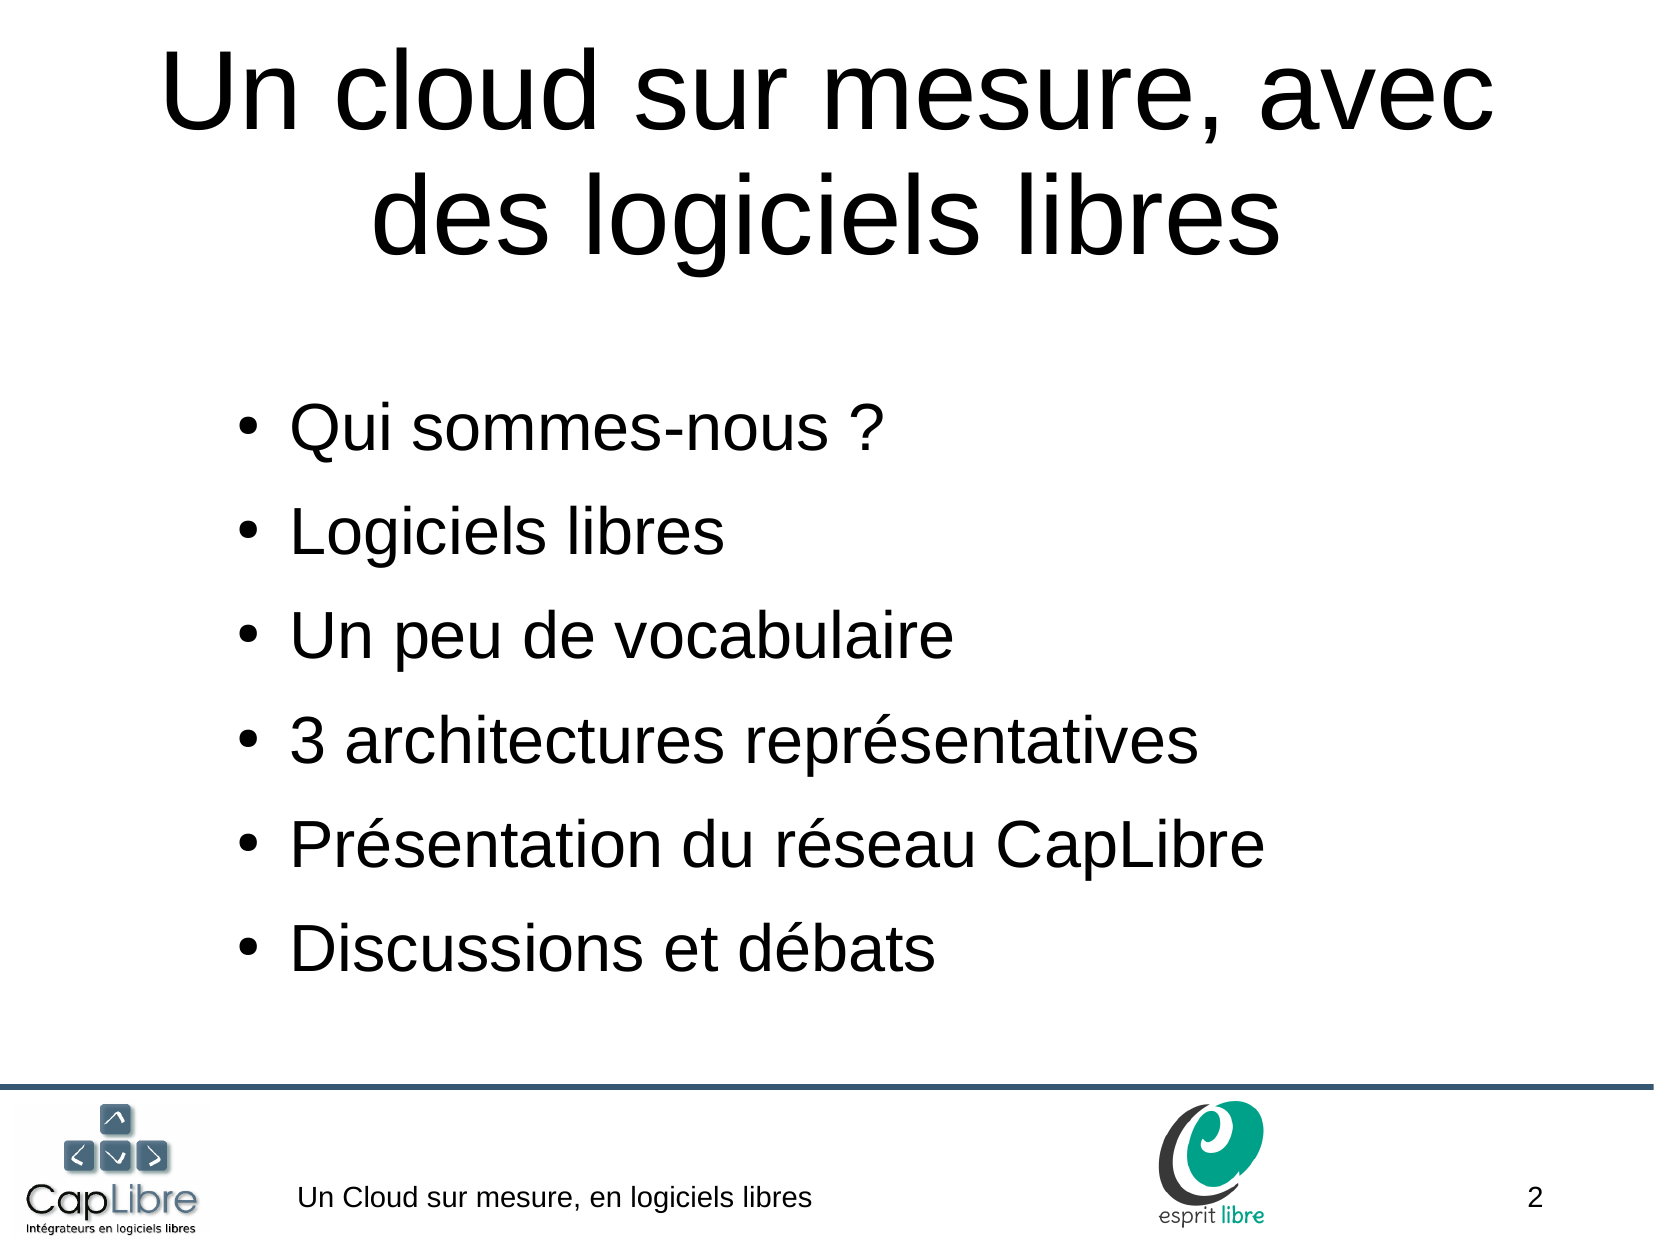

# Un cloud sur mesure, avec des logiciels libres
Qui sommes-nous ?
Logiciels libres
Un peu de vocabulaire
3 architectures représentatives
Présentation du réseau CapLibre
Discussions et débats
Un Cloud sur mesure, en logiciels libres